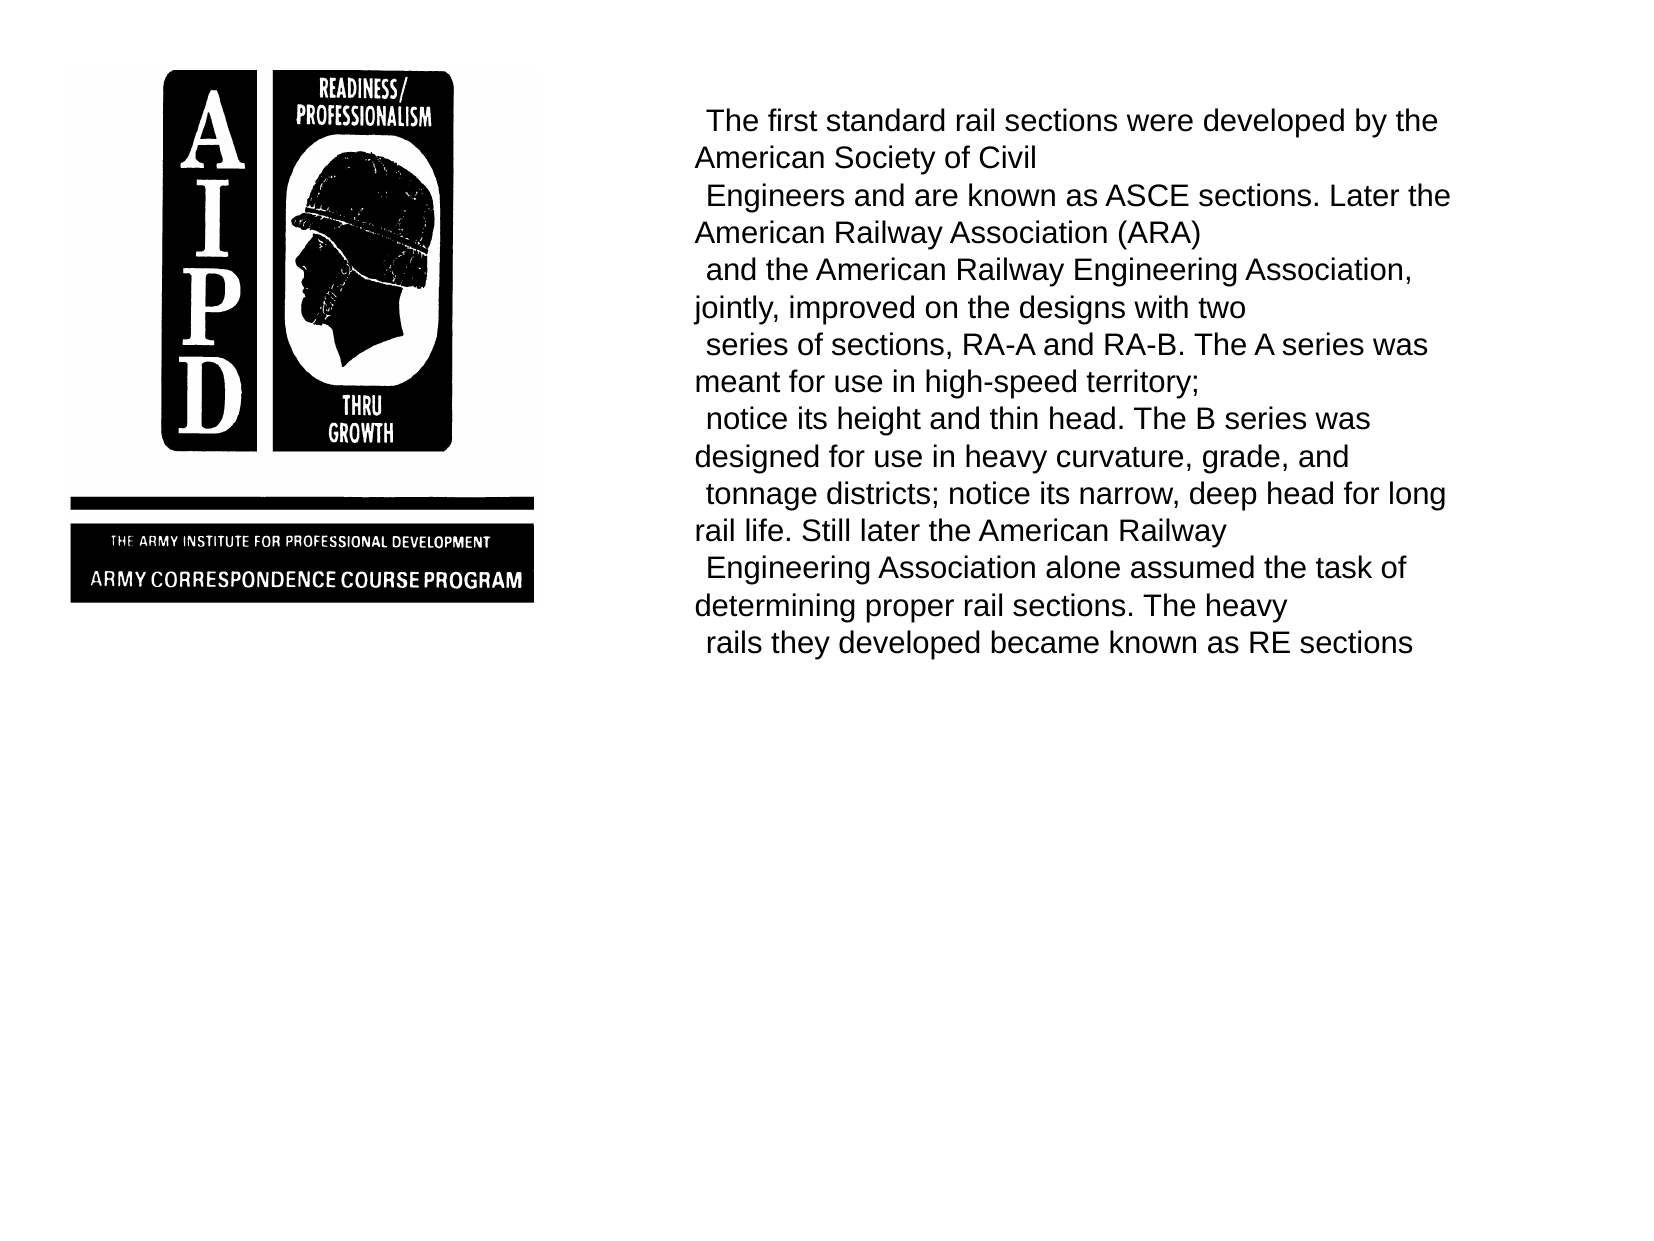

The first standard rail sections were developed by the American Society of Civil
Engineers and are known as ASCE sections. Later the American Railway Association (ARA)
and the American Railway Engineering Association, jointly, improved on the designs with two
series of sections, RA-A and RA-B. The A series was meant for use in high-speed territory;
notice its height and thin head. The B series was designed for use in heavy curvature, grade, and
tonnage districts; notice its narrow, deep head for long rail life. Still later the American Railway
Engineering Association alone assumed the task of determining proper rail sections. The heavy
rails they developed became known as RE sections